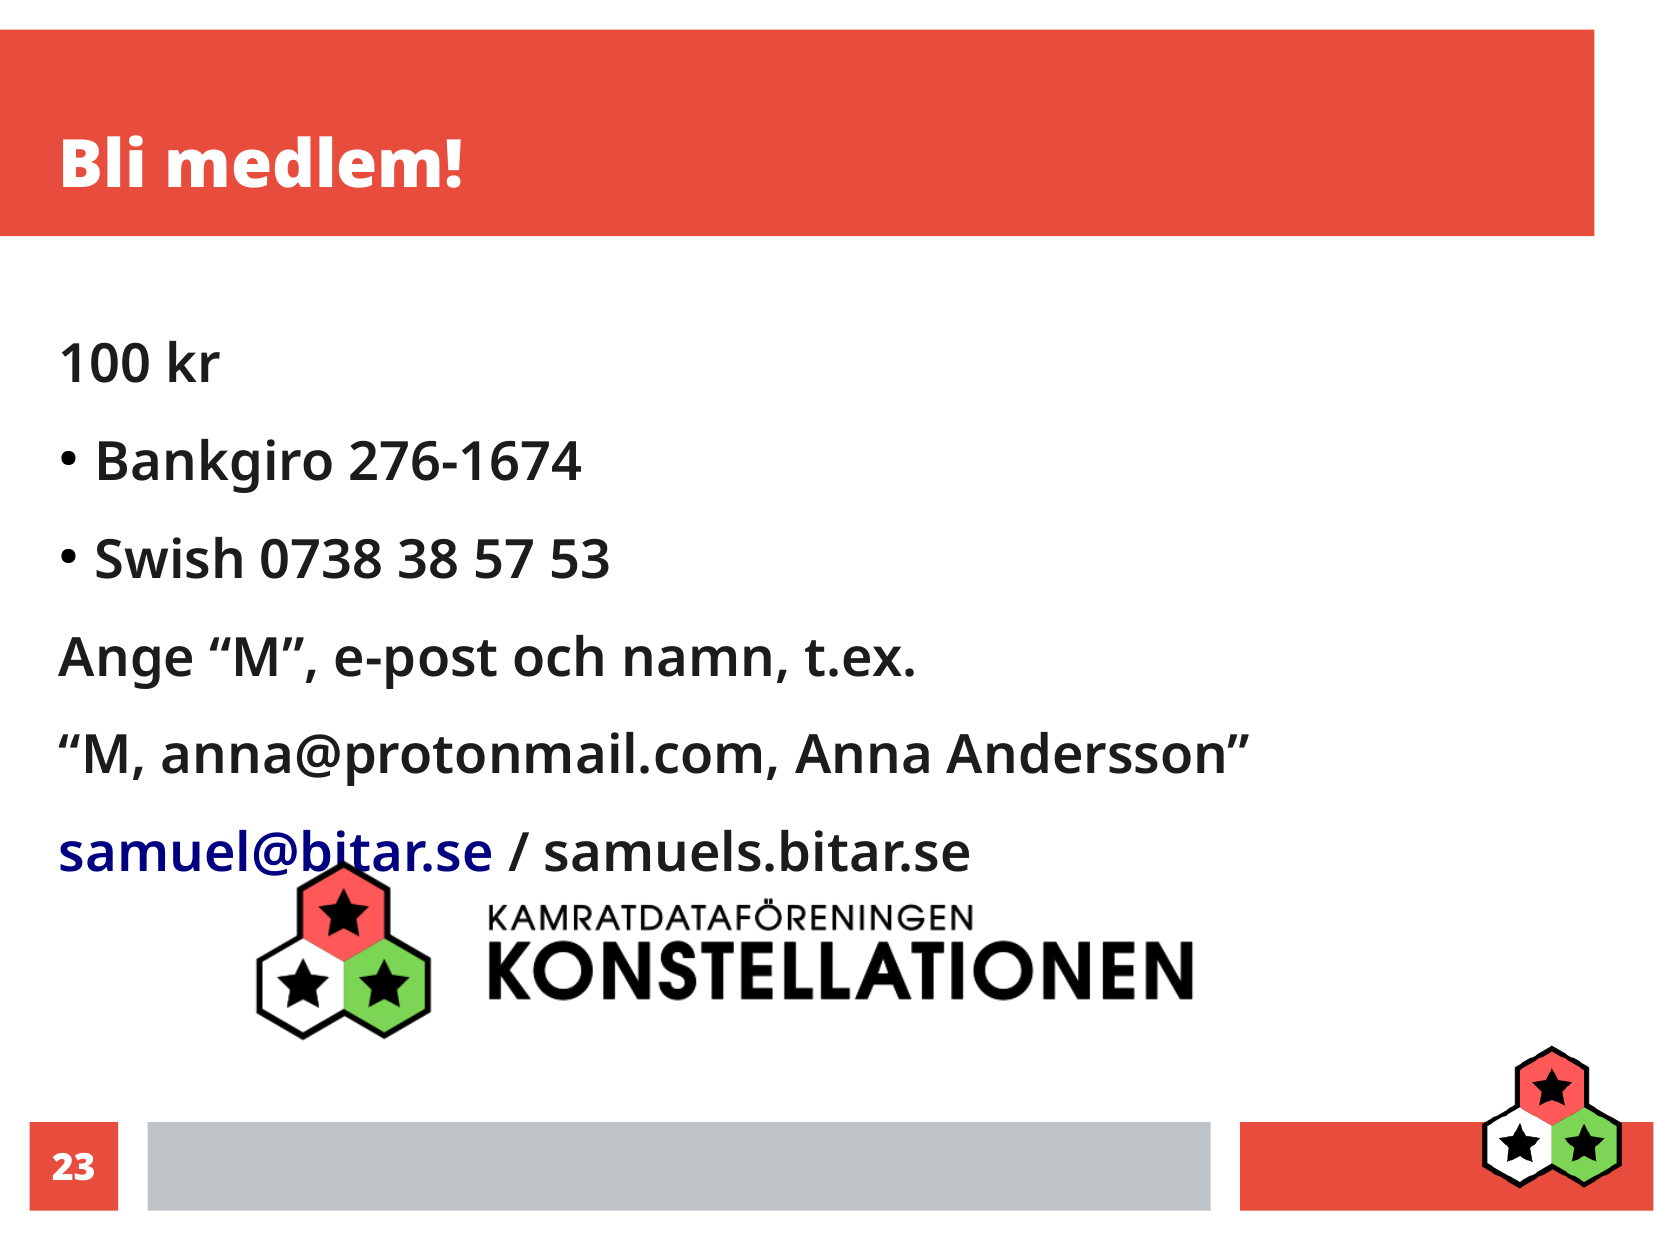

# Bli medlem!
100 kr
Bankgiro 276-1674
Swish 0738 38 57 53
Ange “M”, e-post och namn, t.ex.
“M, anna@protonmail.com, Anna Andersson”
samuel@bitar.se / samuels.bitar.se
23